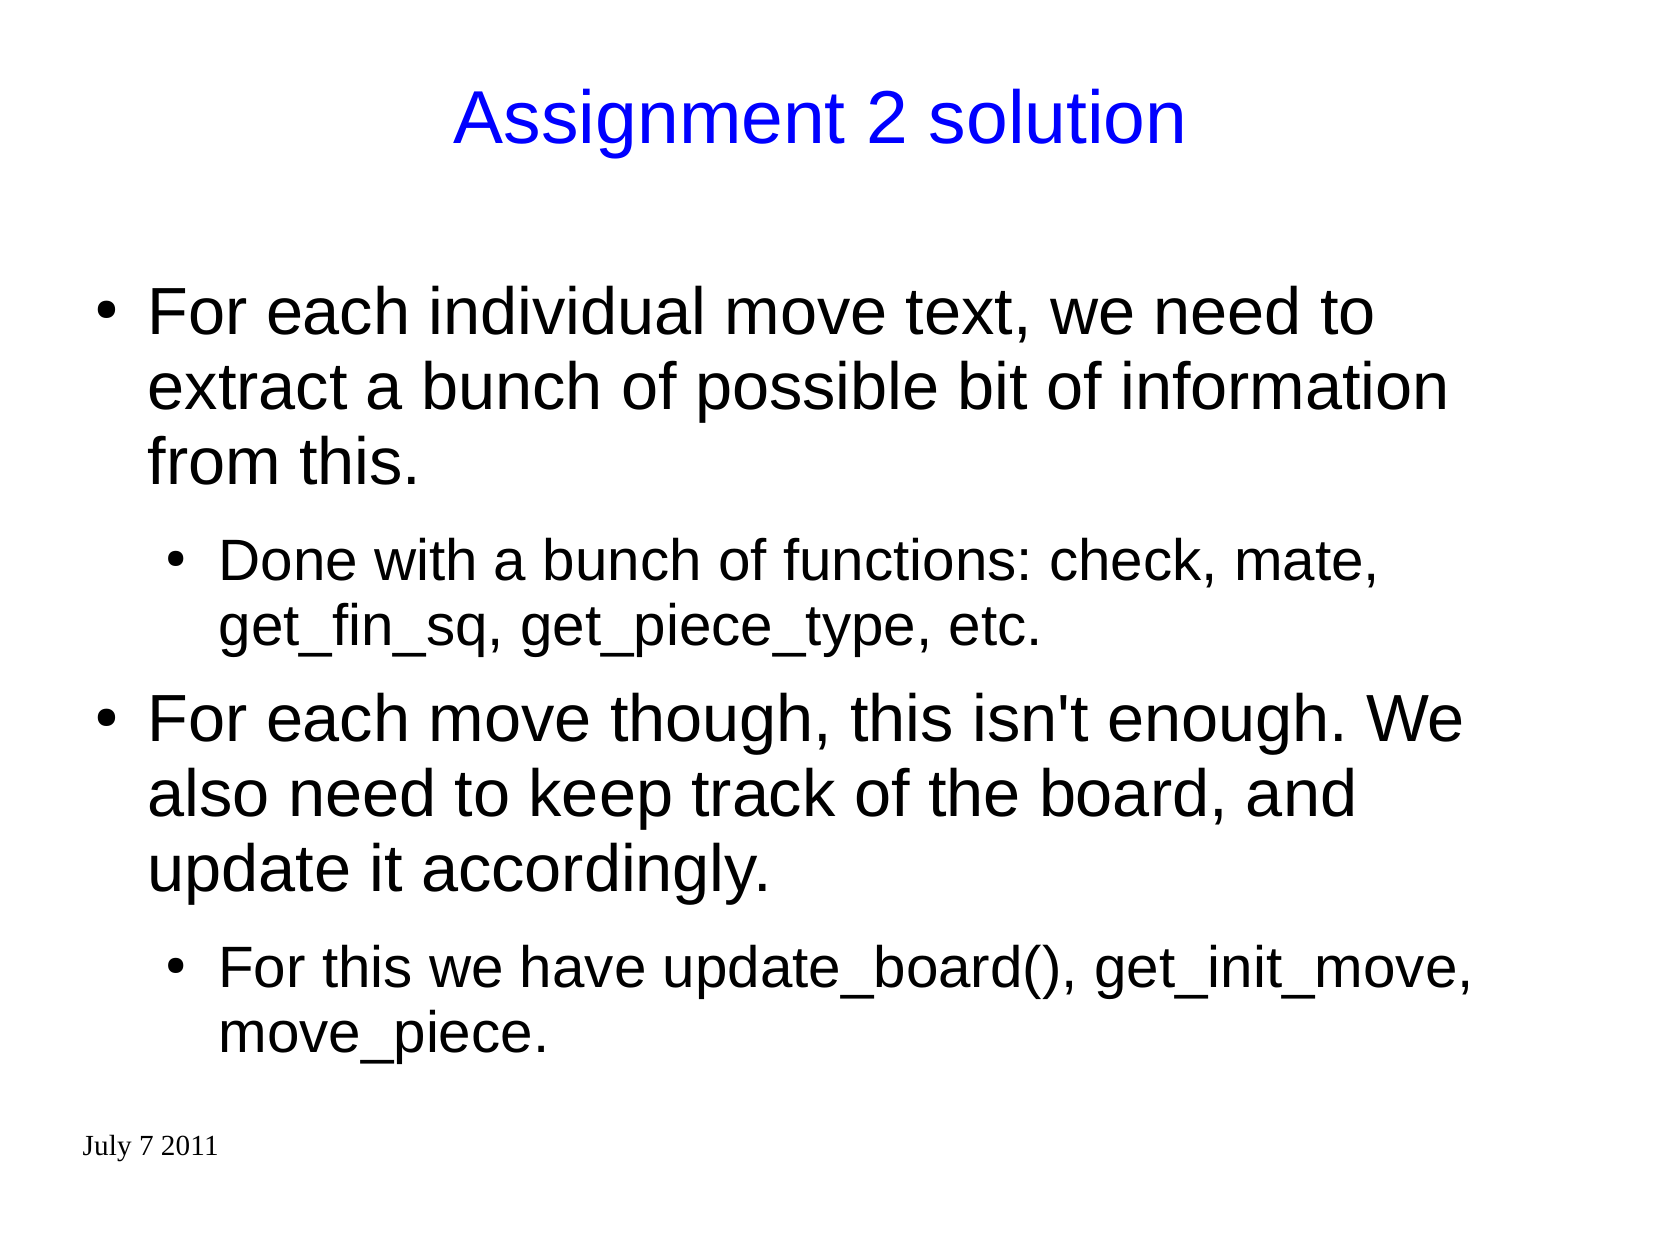

# Assignment 2 solution
For each individual move text, we need to extract a bunch of possible bit of information from this.
Done with a bunch of functions: check, mate, get_fin_sq, get_piece_type, etc.
For each move though, this isn't enough. We also need to keep track of the board, and update it accordingly.
For this we have update_board(), get_init_move, move_piece.
July 7 2011